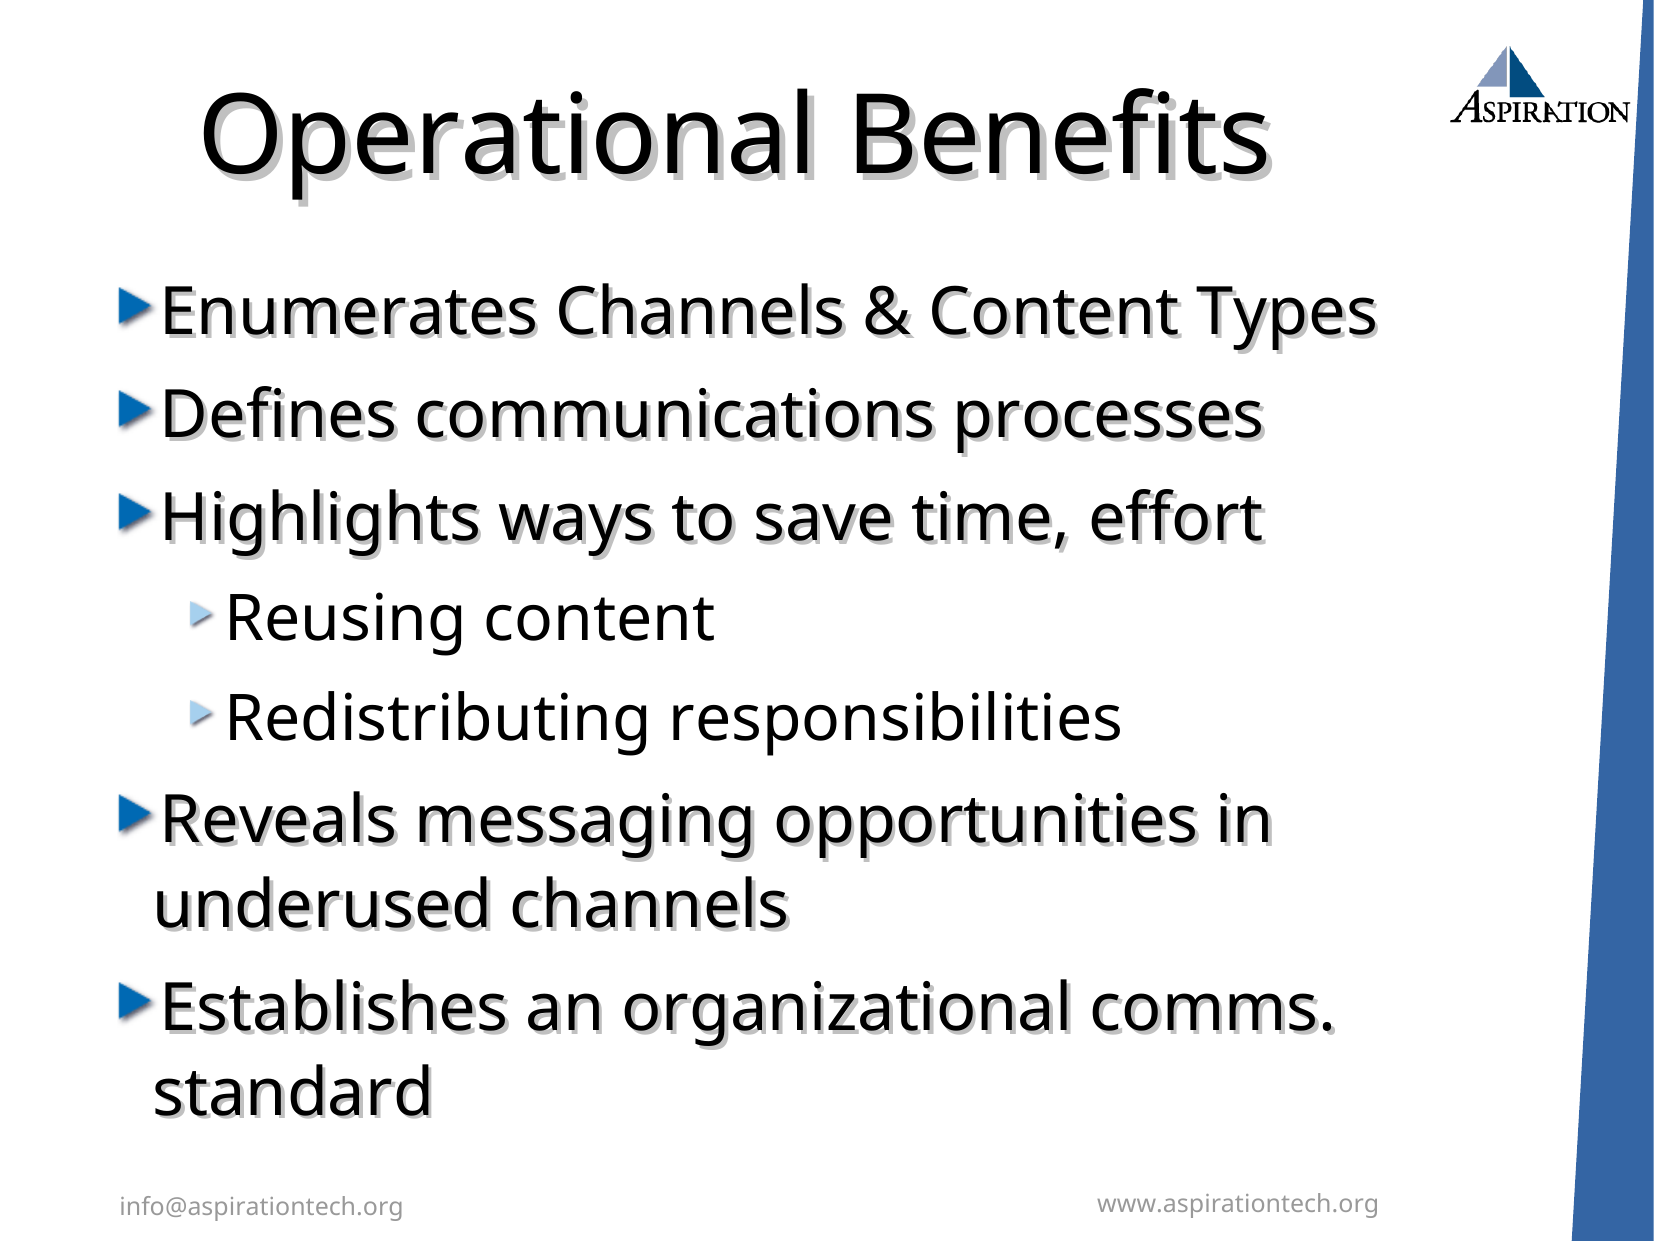

# Operational Benefits
Enumerates Channels & Content Types
Defines communications processes
Highlights ways to save time, effort
Reusing content
Redistributing responsibilities
Reveals messaging opportunities in underused channels
Establishes an organizational comms. standard